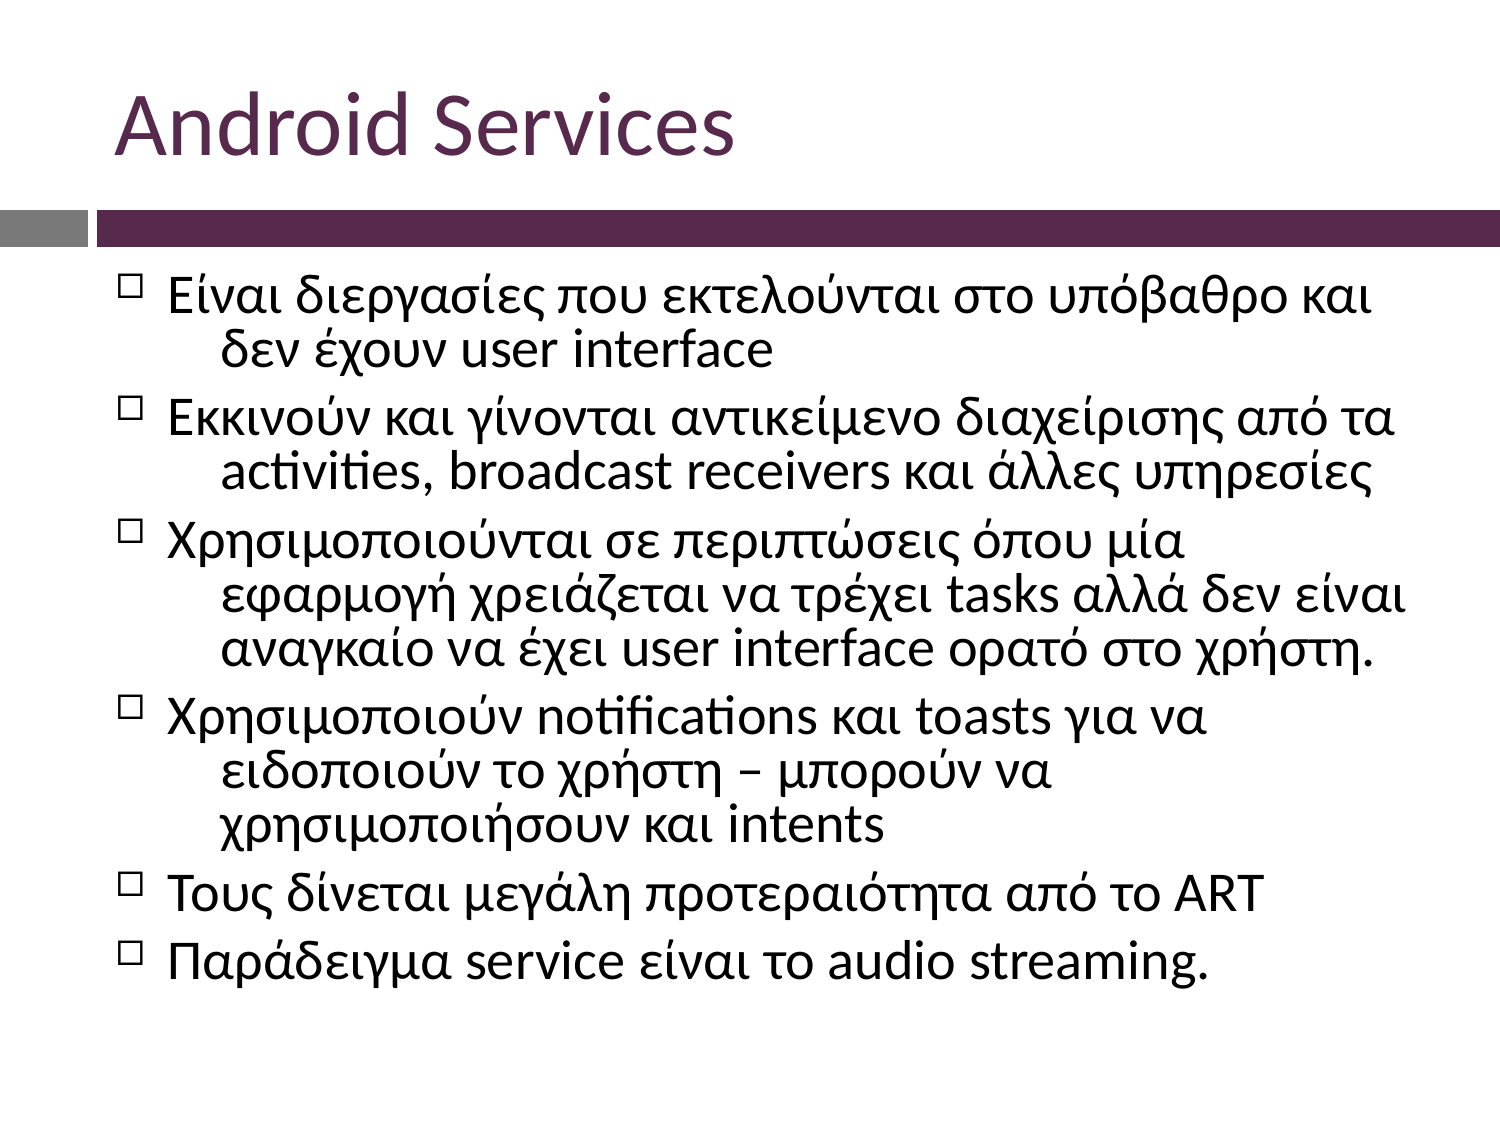

Android Services
# Είναι διεργασίες που εκτελούνται στο υπόβαθρο και δεν έχουν user interface
Εκκινούν και γίνονται αντικείμενο διαχείρισης από τα activities, broadcast receivers και άλλες υπηρεσίες
Χρησιμοποιούνται σε περιπτώσεις όπου μία εφαρμογή χρειάζεται να τρέχει tasks αλλά δεν είναι αναγκαίο να έχει user interface ορατό στο χρήστη.
Χρησιμοποιούν notifications και toasts για να ειδοποιούν το χρήστη – μπορούν να χρησιμοποιήσουν και intents
Τους δίνεται μεγάλη προτεραιότητα από το ART
Παράδειγμα service είναι το audio streaming.